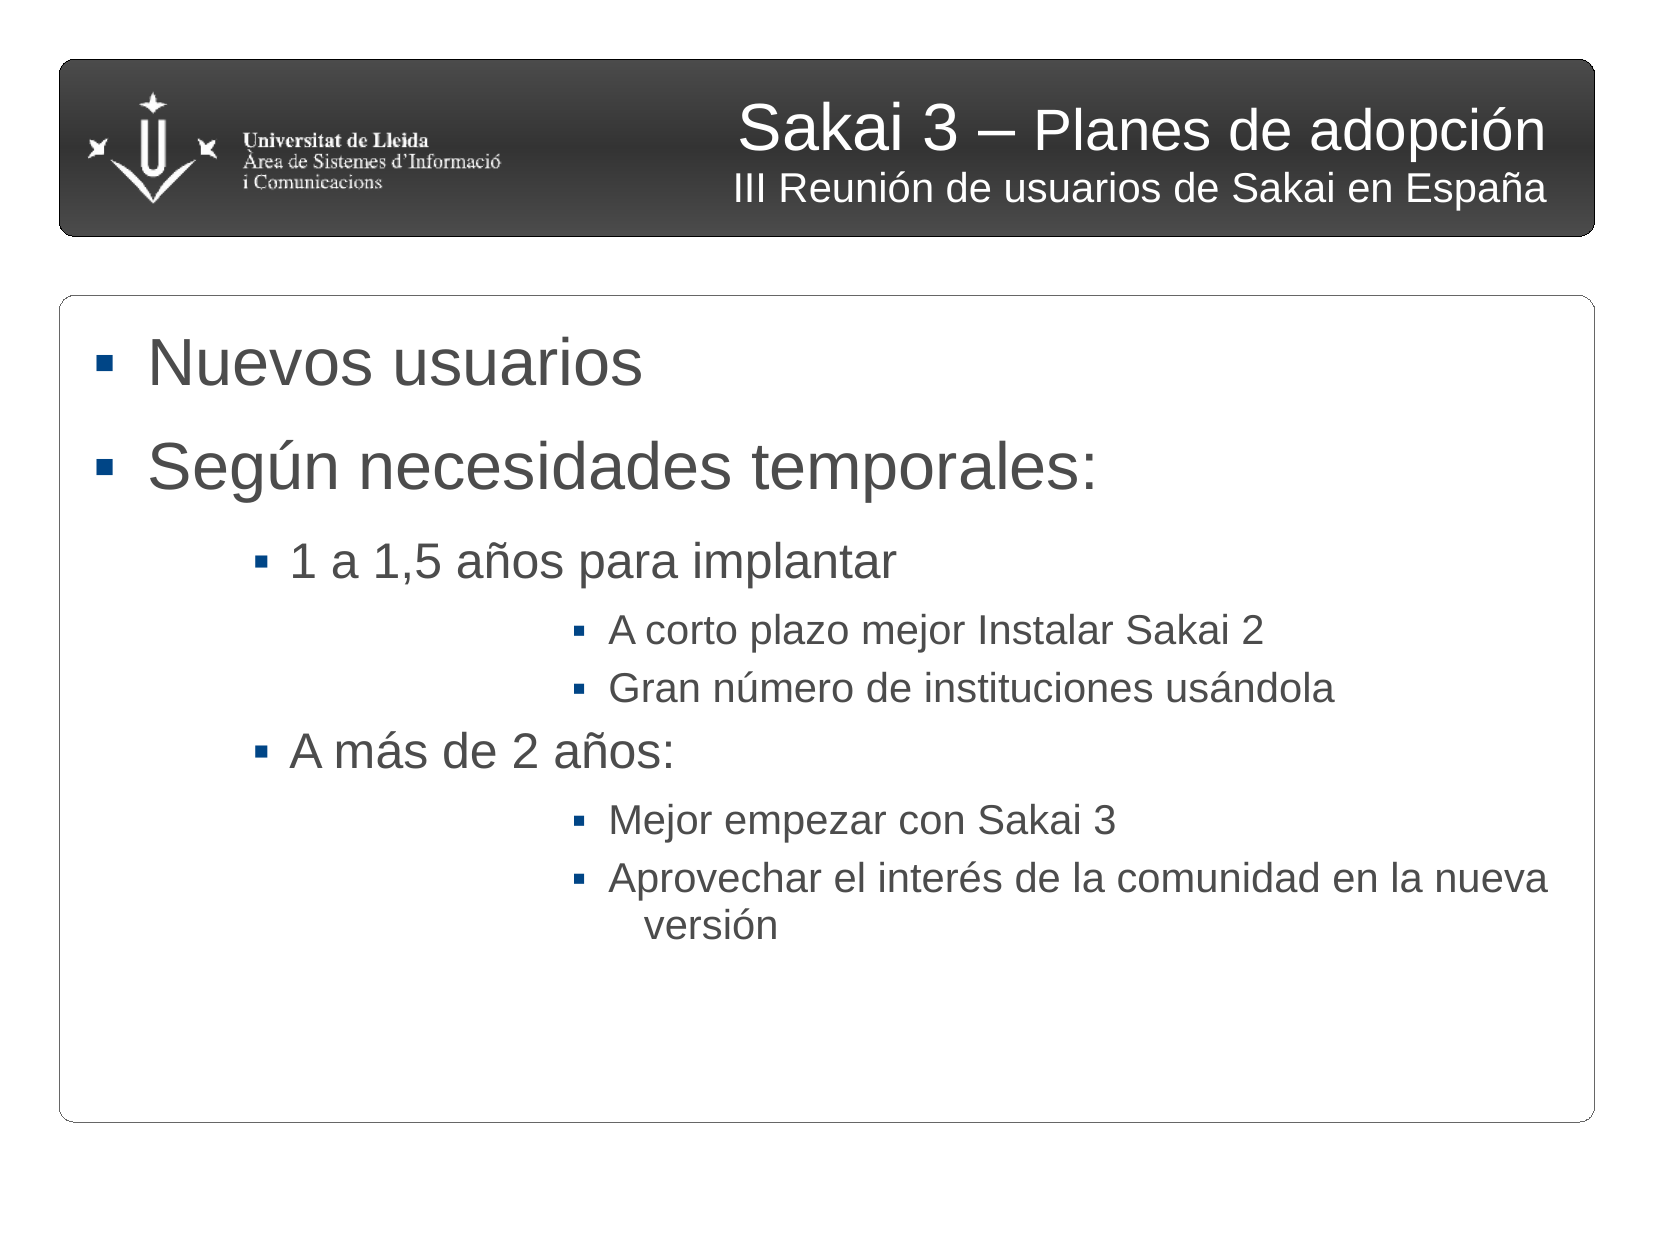

# Sakai 3 – Planes de adopción III Reunión de usuarios de Sakai en España
Nuevos usuarios
Según necesidades temporales:
1 a 1,5 años para implantar
A corto plazo mejor Instalar Sakai 2
Gran número de instituciones usándola
A más de 2 años:
Mejor empezar con Sakai 3
Aprovechar el interés de la comunidad en la nueva versión